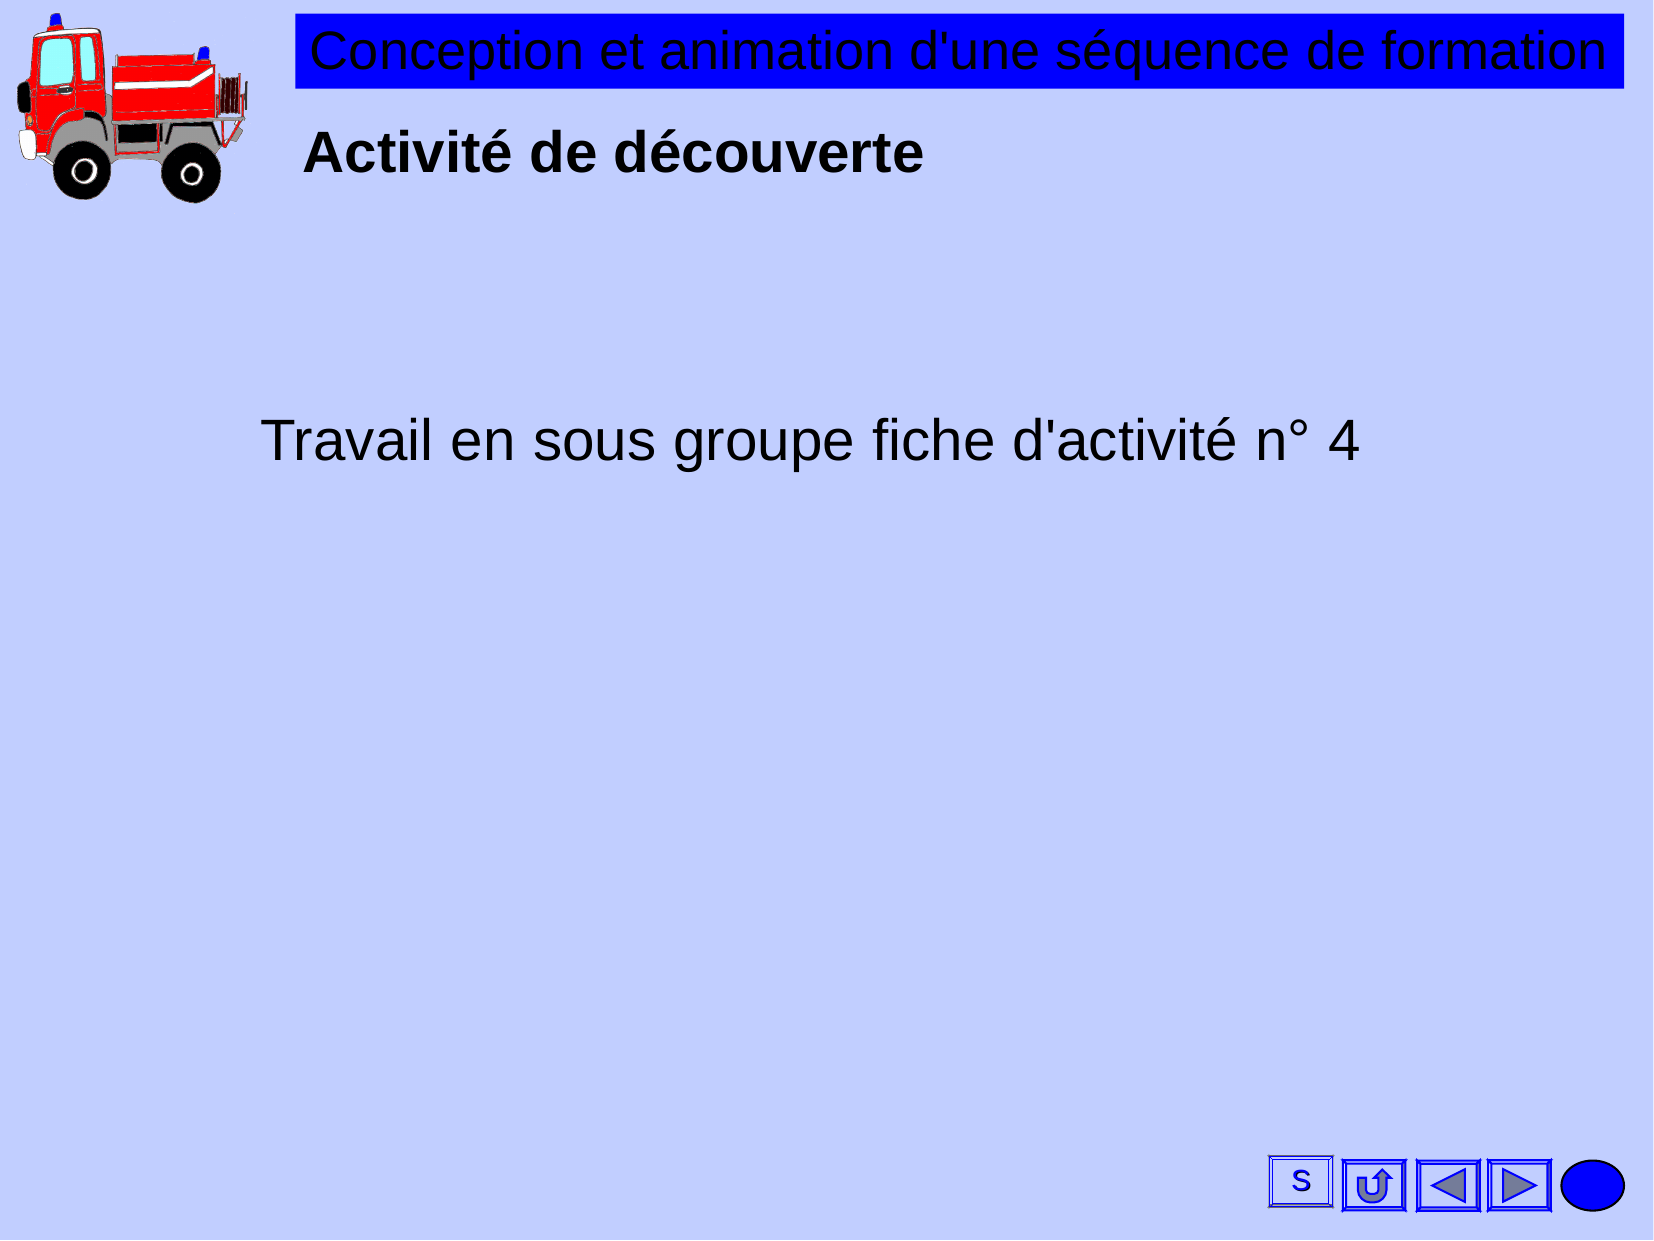

Conception et animation d'une séquence de formation
Activité de découverte
# Travail en sous groupe fiche d'activité n° 4